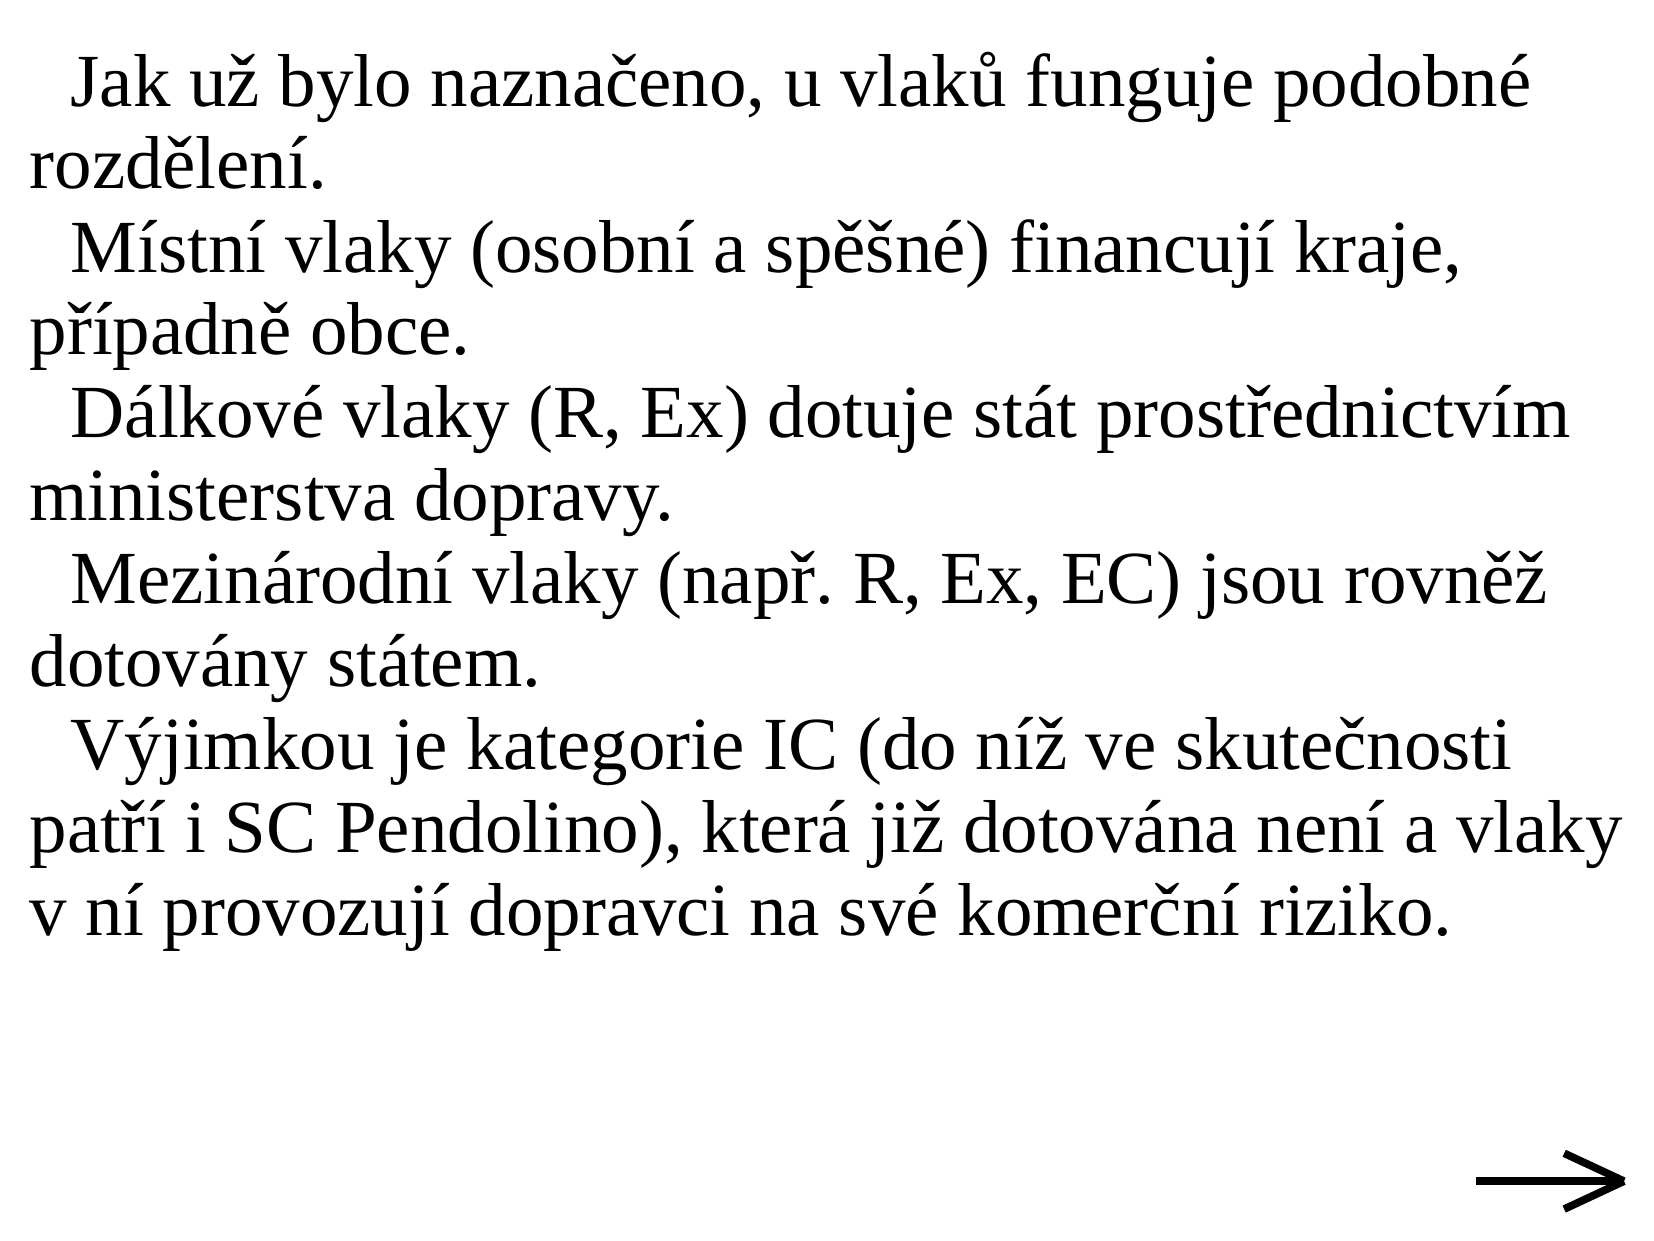

Jak už bylo naznačeno, u vlaků funguje podobné rozdělení.
Místní vlaky (osobní a spěšné) financují kraje, případně obce.
Dálkové vlaky (R, Ex) dotuje stát prostřednictvím ministerstva dopravy.
Mezinárodní vlaky (např. R, Ex, EC) jsou rovněž dotovány státem.
Výjimkou je kategorie IC (do níž ve skutečnosti patří i SC Pendolino), která již dotována není a vlaky v ní provozují dopravci na své komerční riziko.